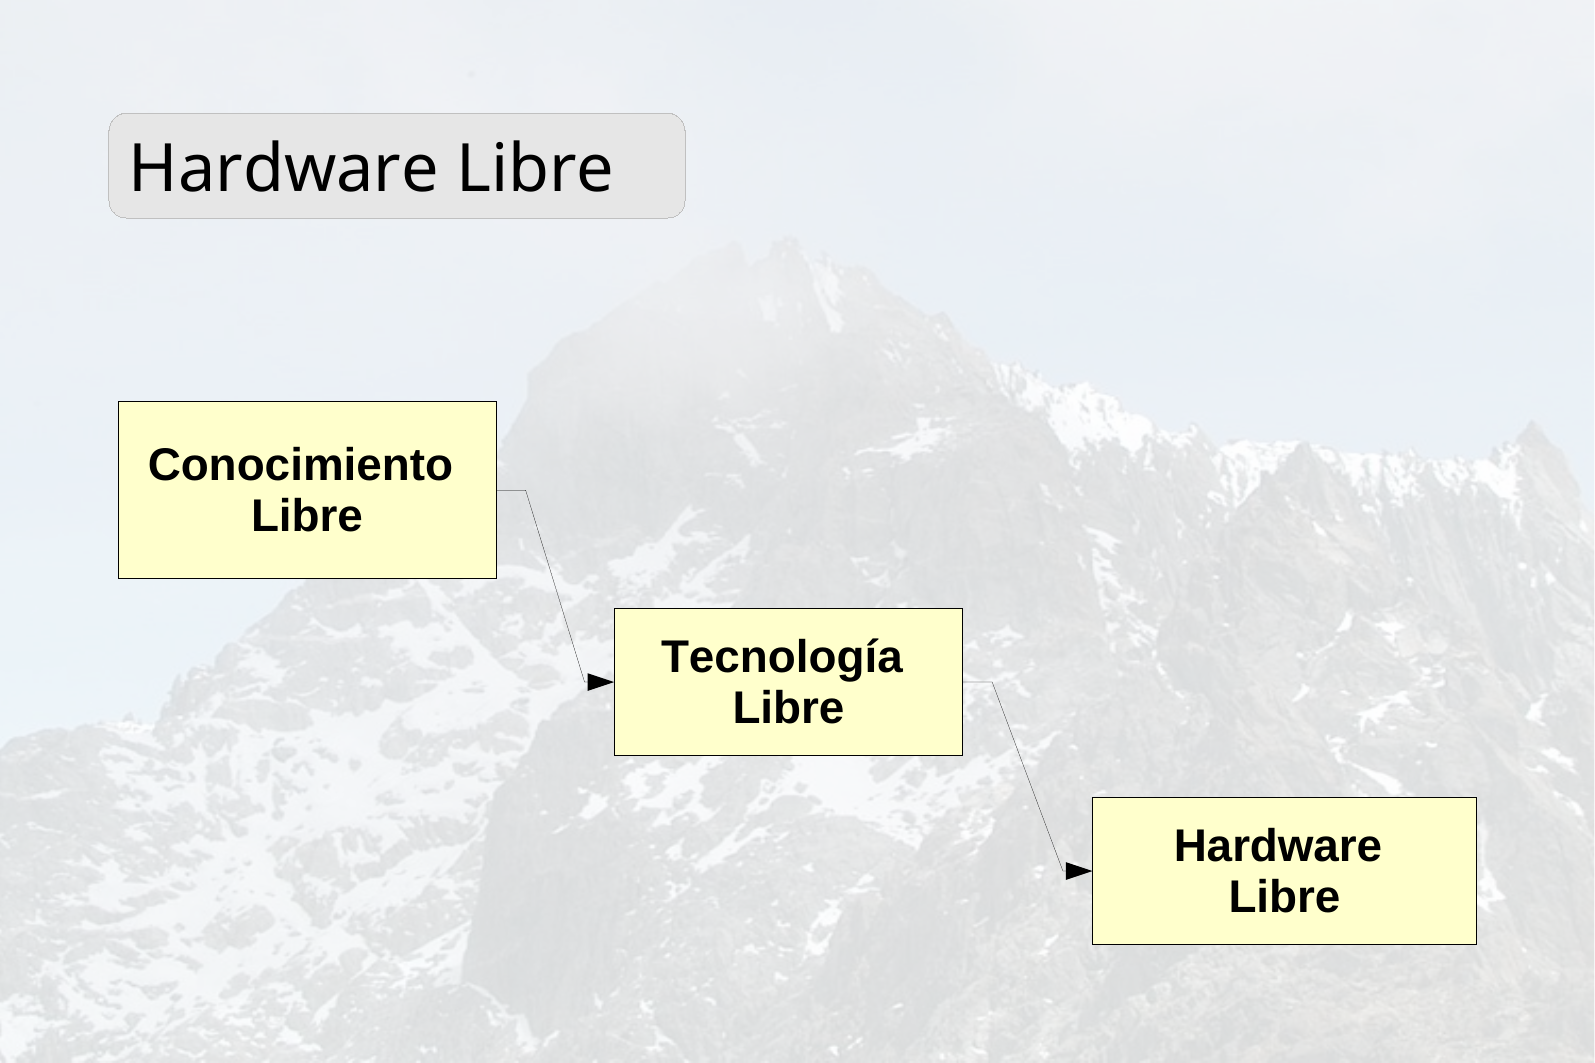

Hardware Libre
Conocimiento
Libre
Tecnología
Libre
Hardware
Libre